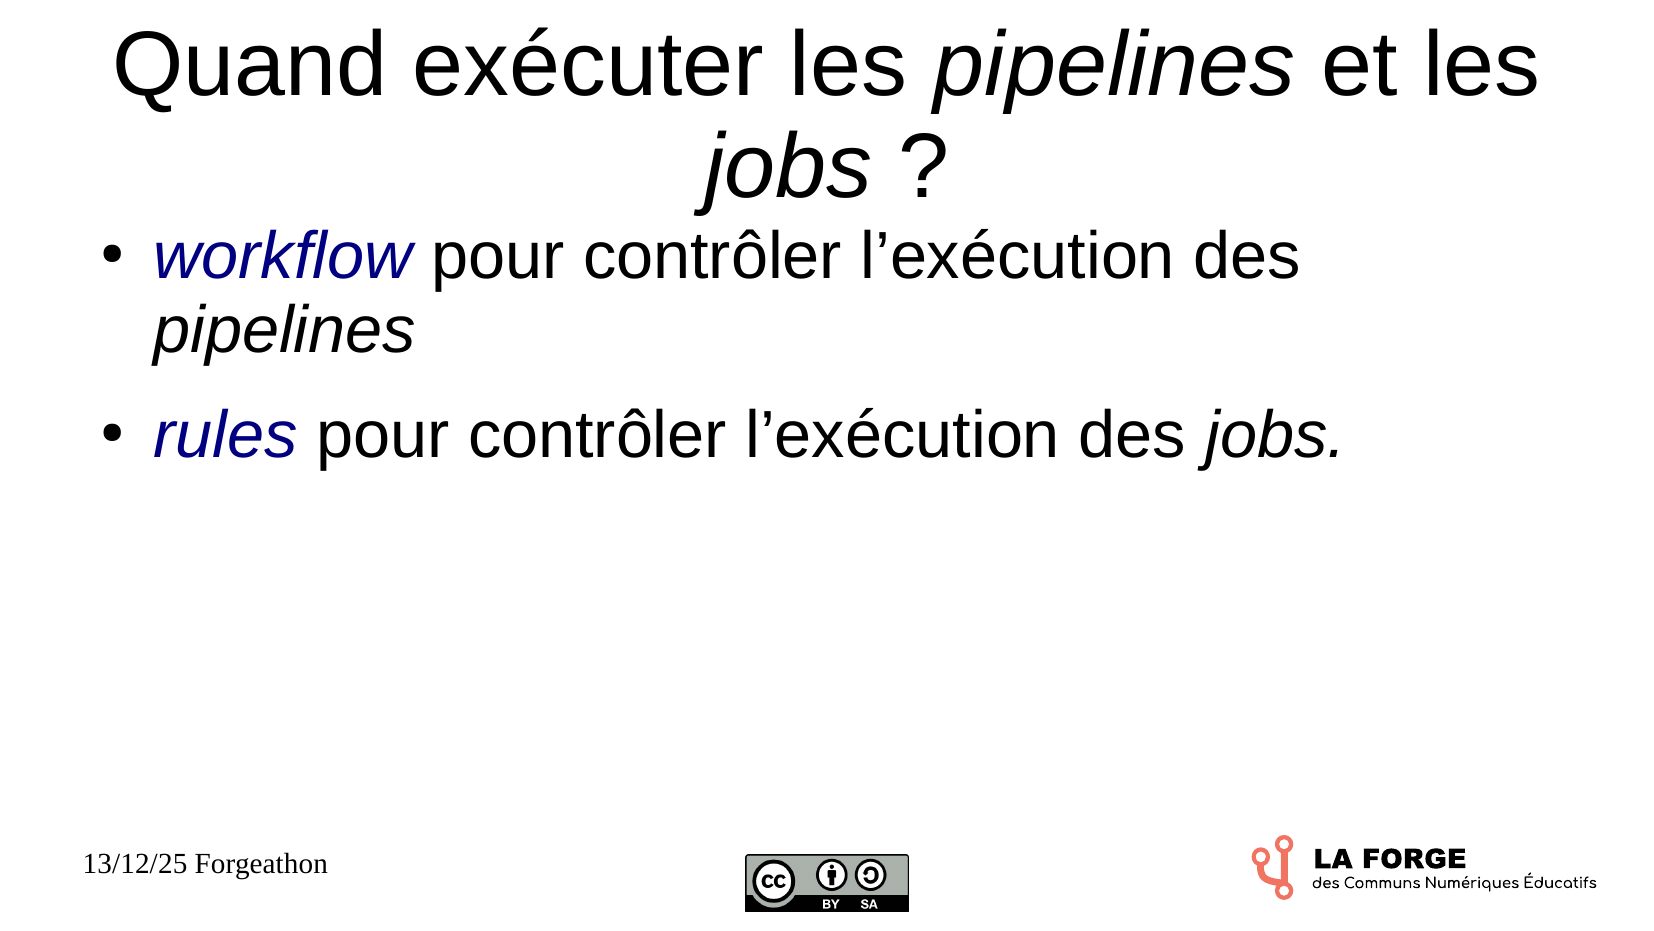

# Quand exécuter les pipelines et les jobs ?
workflow pour contrôler l’exécution des pipelines
rules pour contrôler l’exécution des jobs.